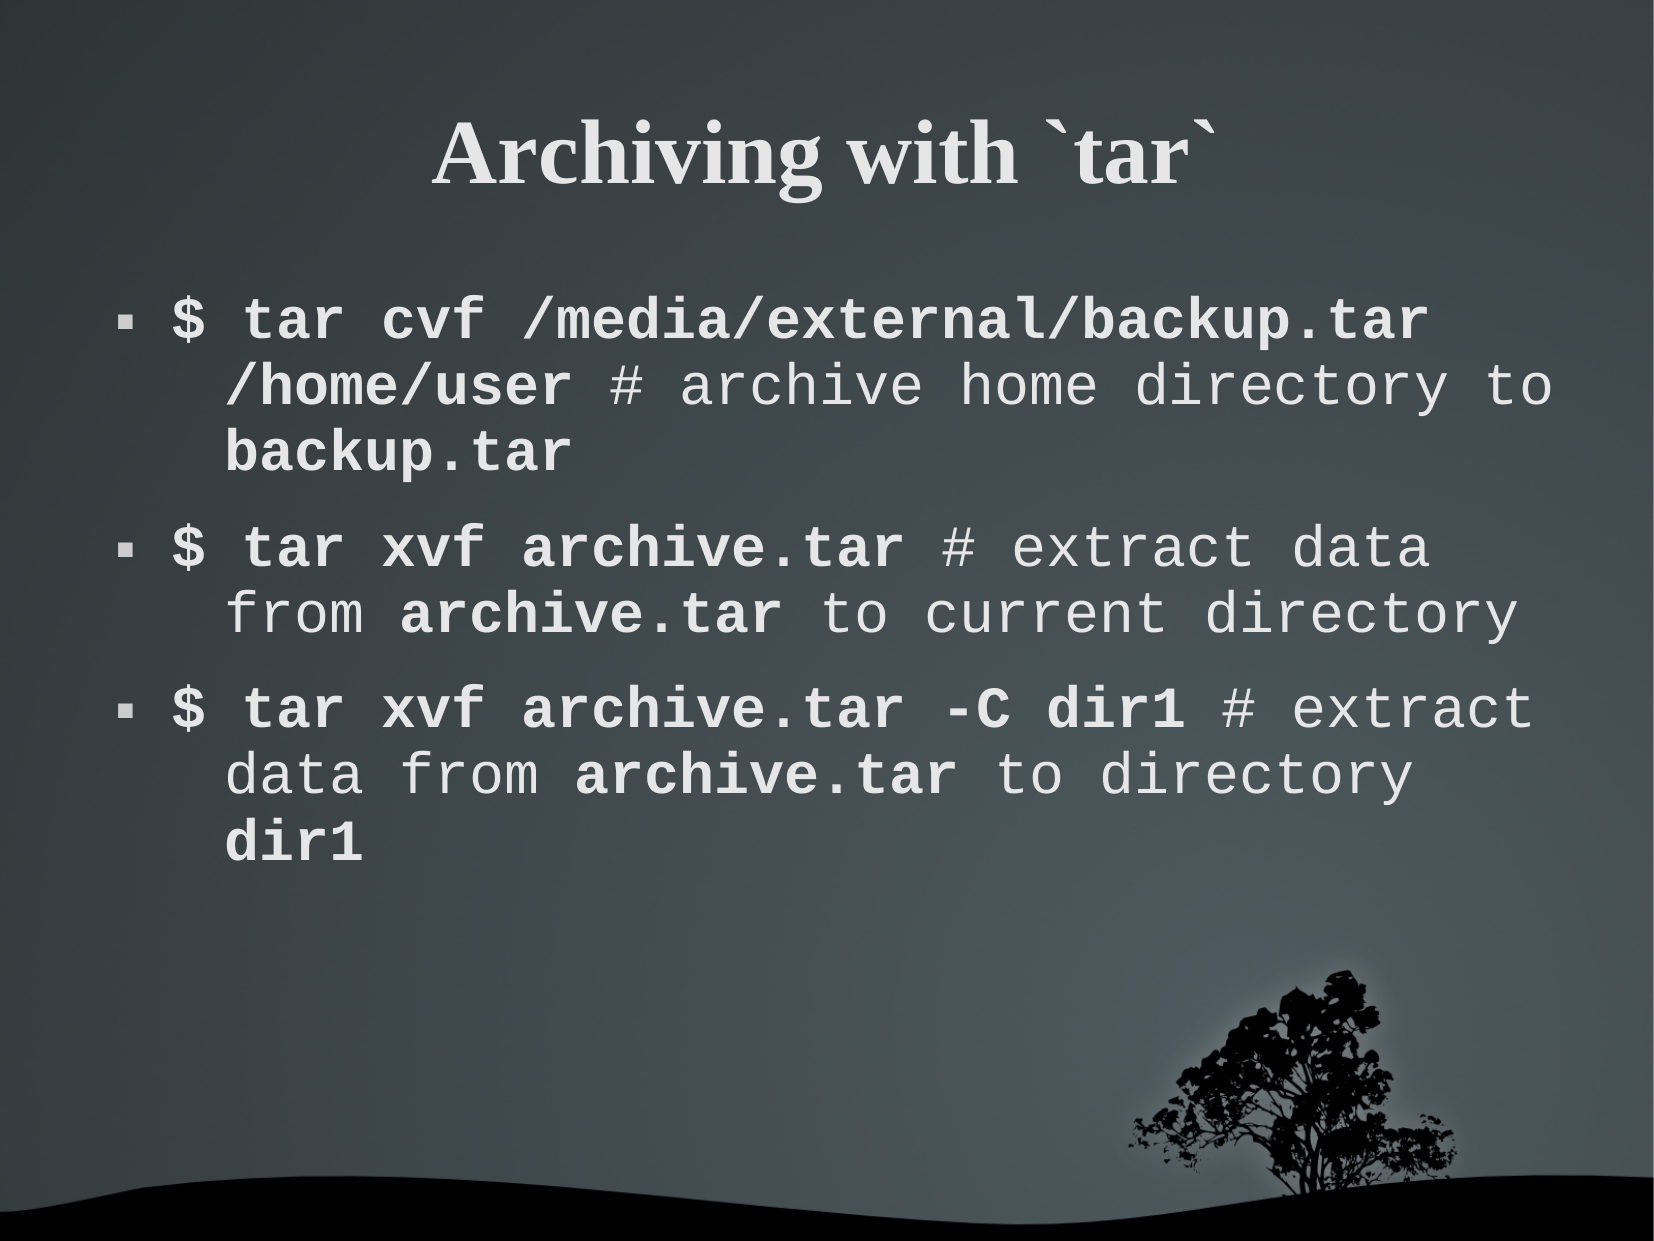

# Archiving with `tar`
$ tar cvf /media/external/backup.tar /home/user # archive home directory to backup.tar
$ tar xvf archive.tar # extract data from archive.tar to current directory
$ tar xvf archive.tar -C dir1 # extract data from archive.tar to directory dir1